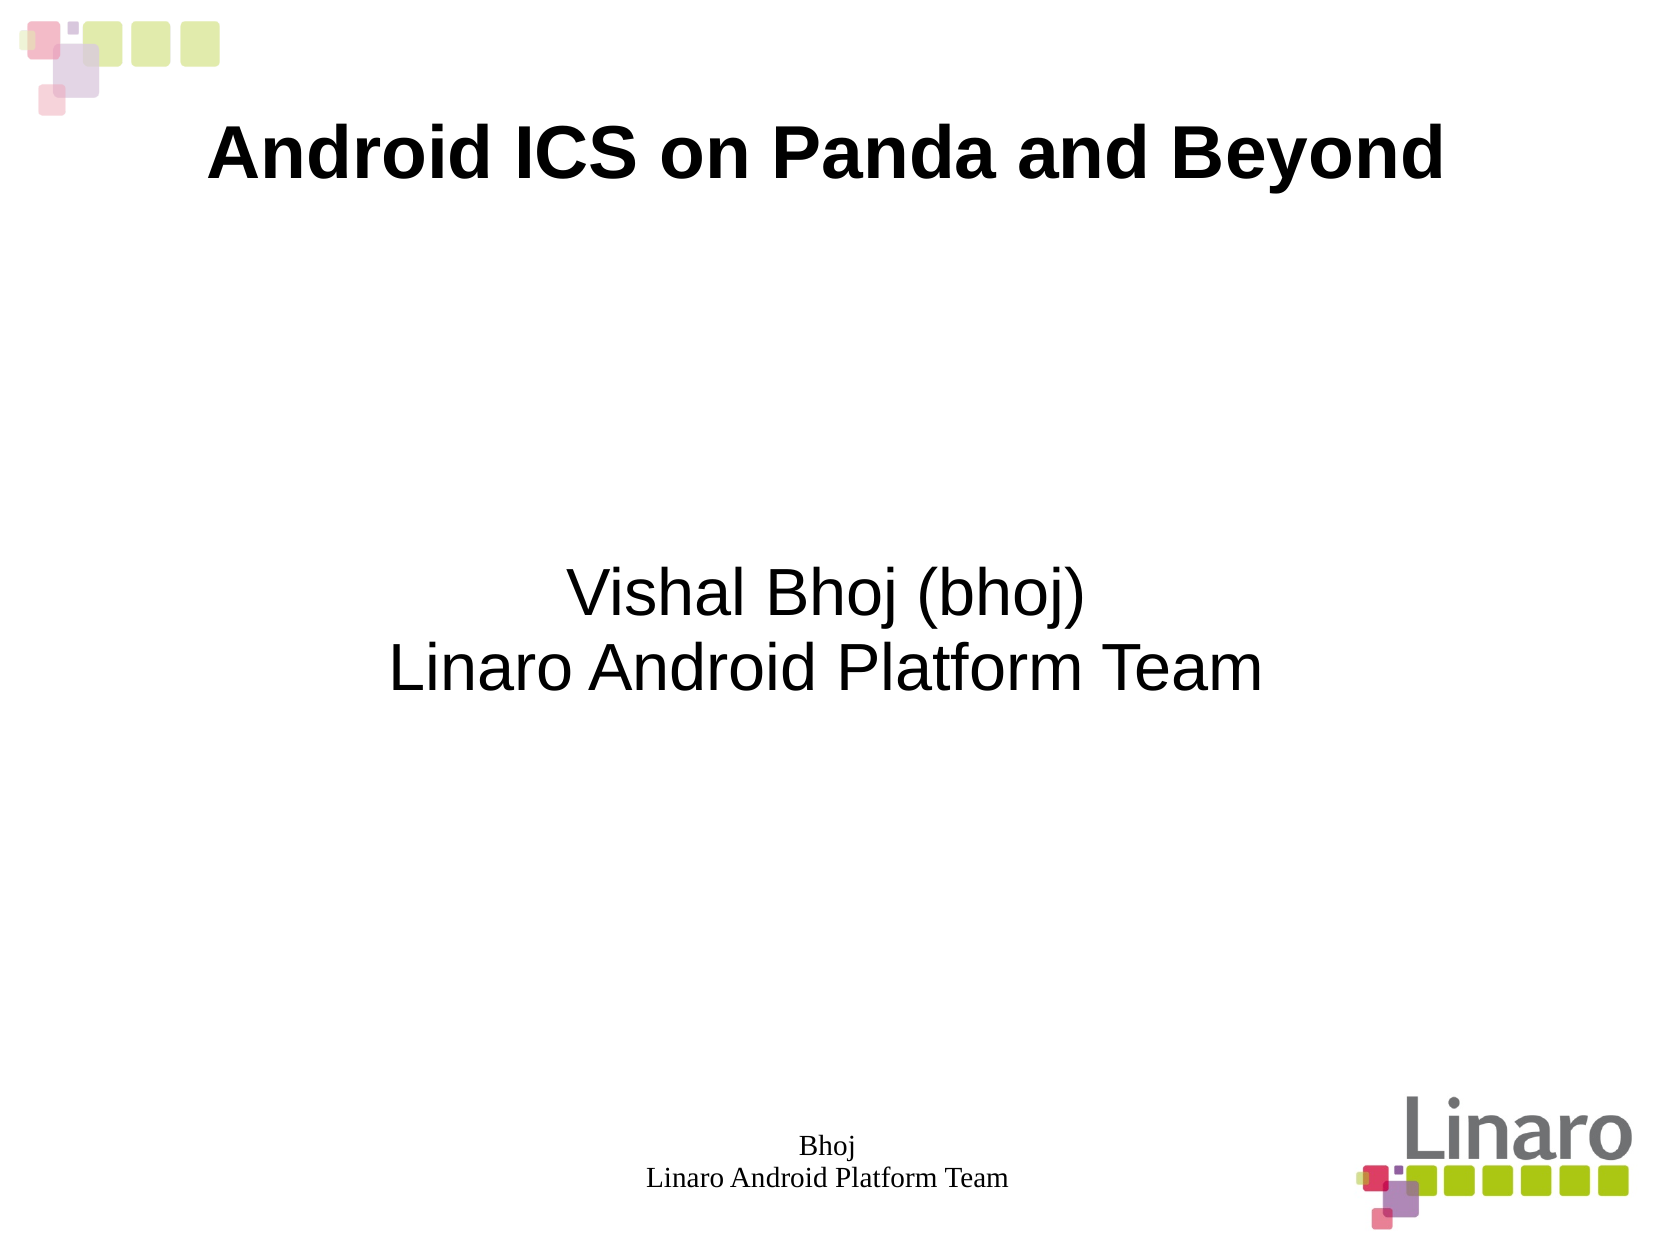

# Android ICS on Panda and Beyond
Vishal Bhoj (bhoj)
Linaro Android Platform Team